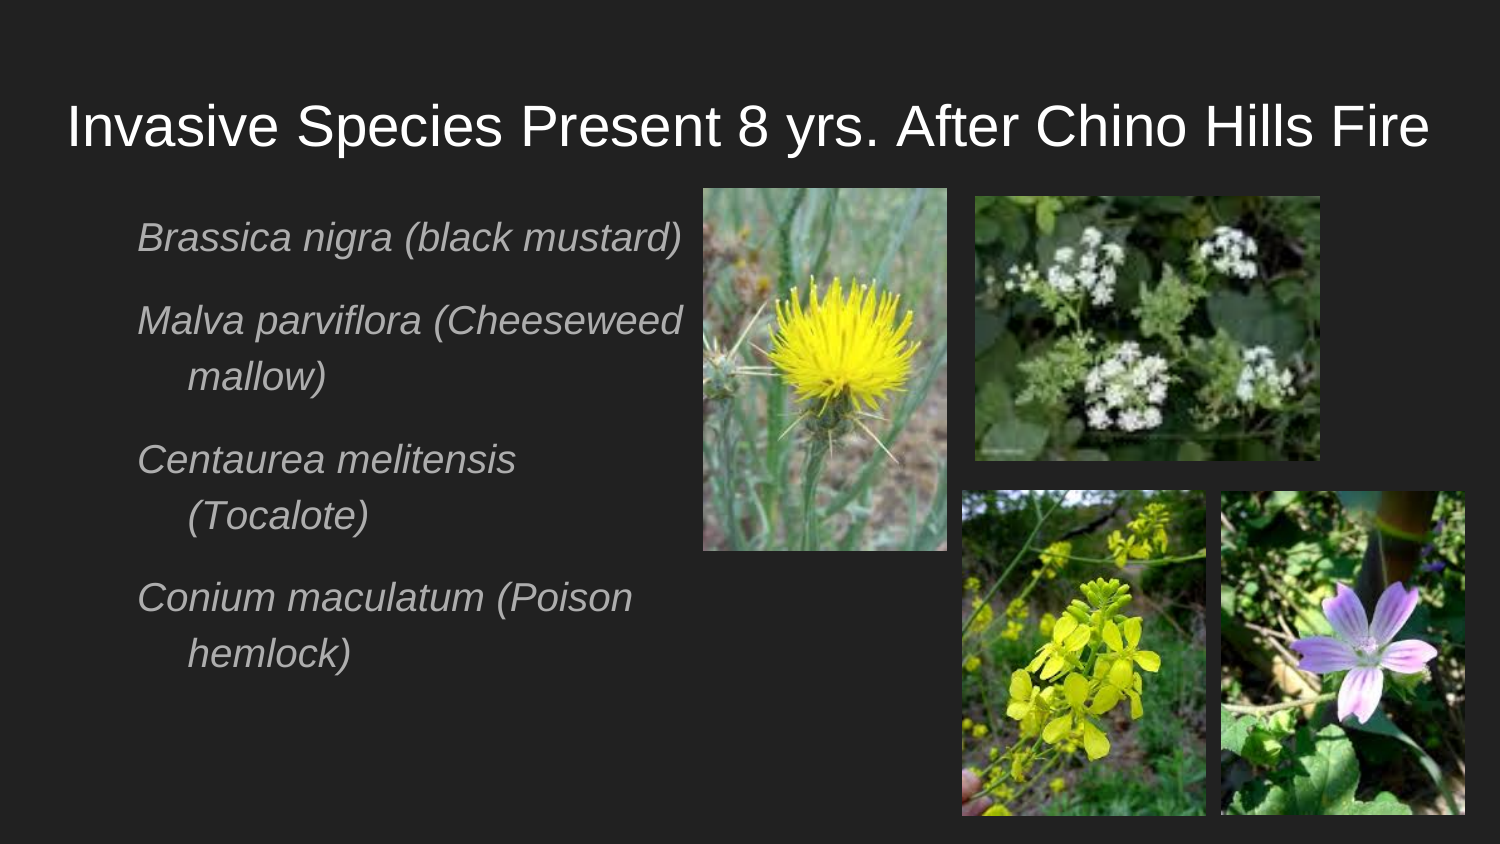

# Invasive Species Present 8 yrs. After Chino Hills Fire
Brassica nigra (black mustard)
Malva parviflora (Cheeseweed mallow)
Centaurea melitensis (Tocalote)
Conium maculatum (Poison hemlock)